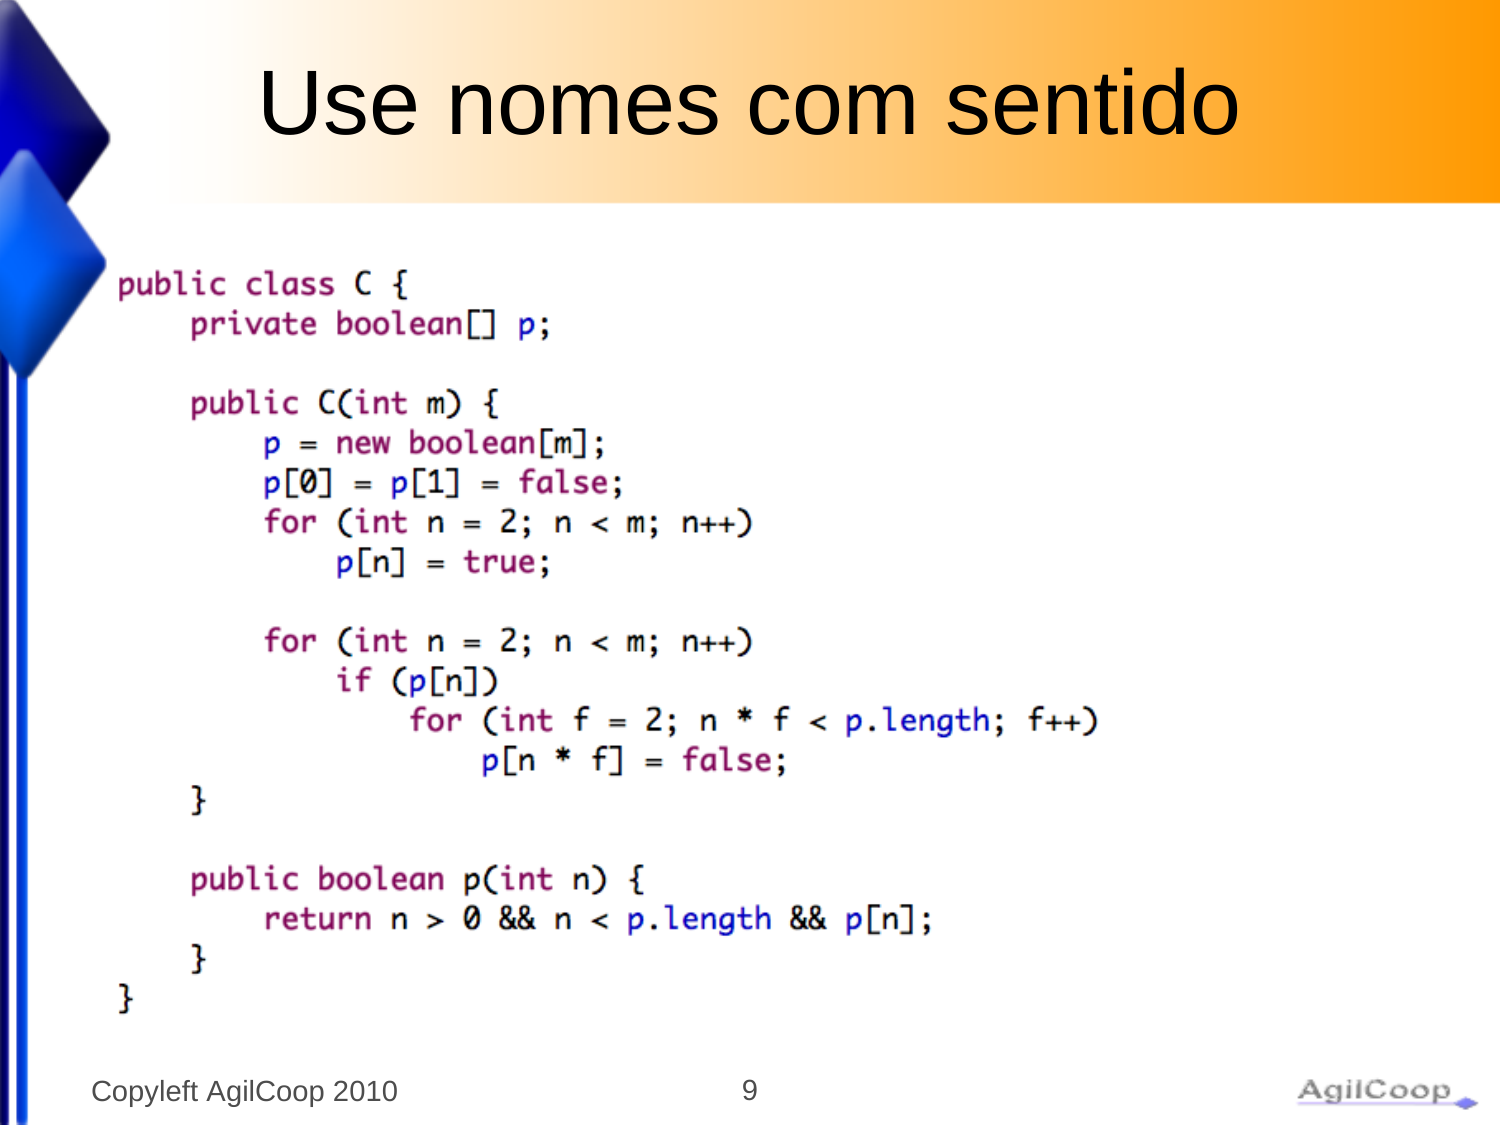

# Use nomes com sentido
Copyleft AgilCoop 2010
9